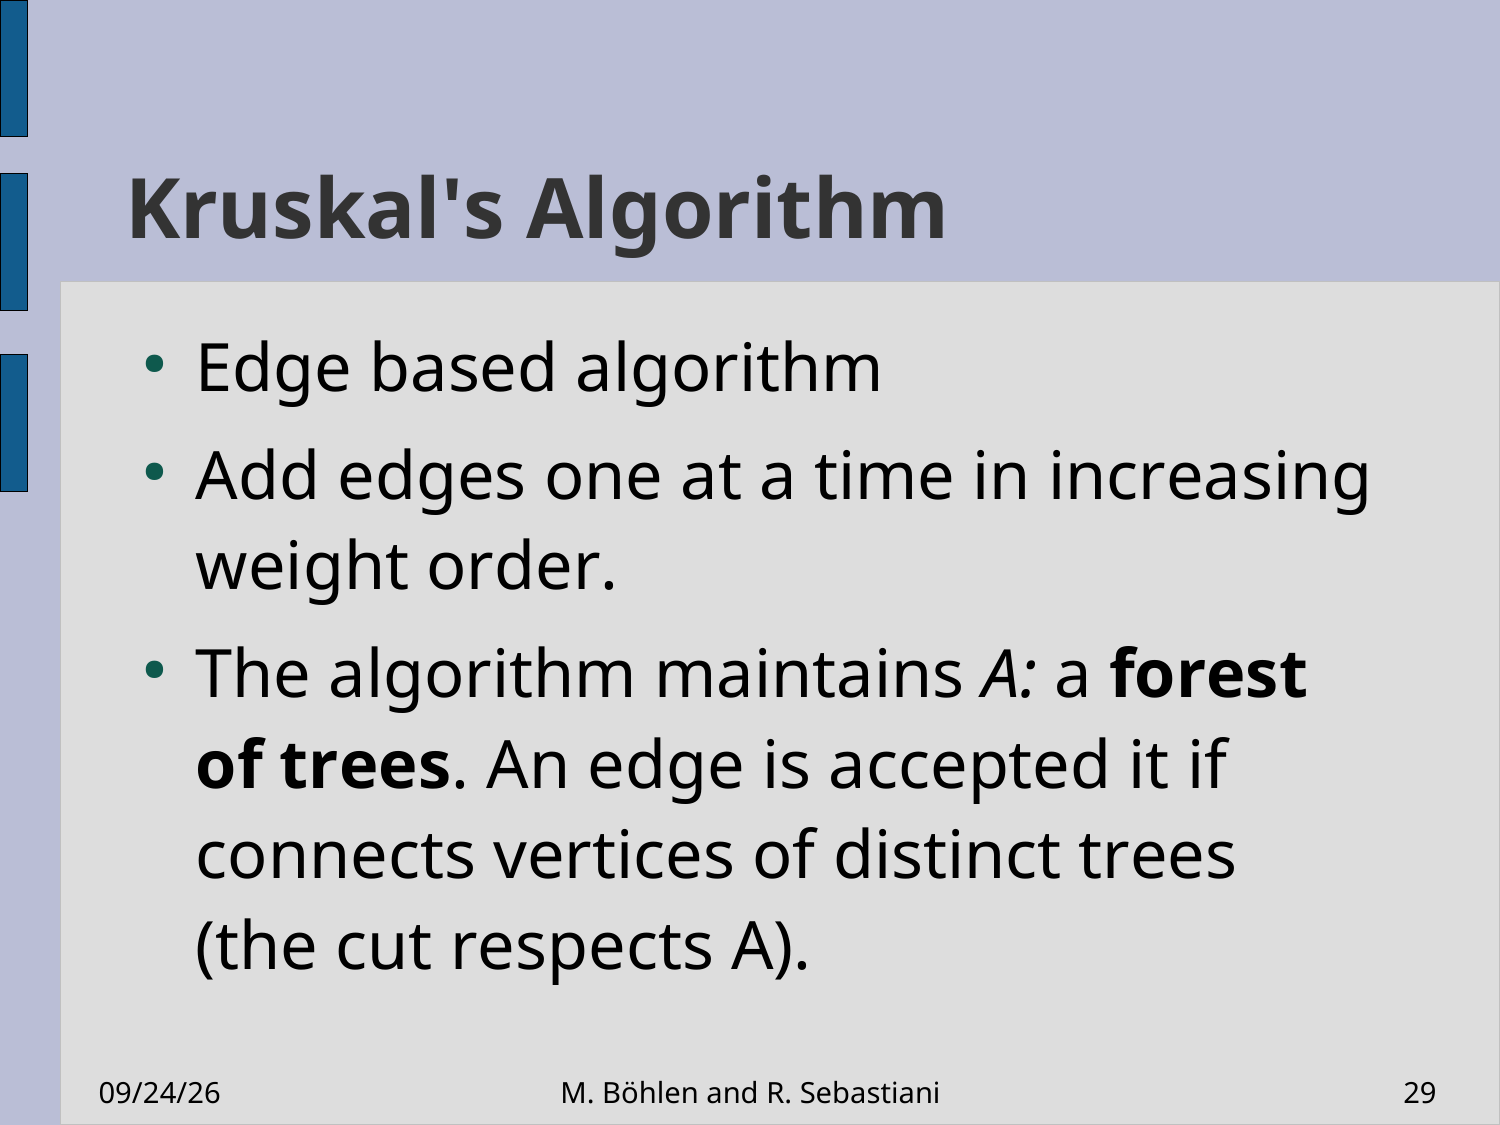

# Kruskal's Algorithm
Edge based algorithm
Add edges one at a time in increasing weight order.
The algorithm maintains A: a forest of trees. An edge is accepted it if connects vertices of distinct trees (the cut respects A).
M. Böhlen and R. Sebastiani
29